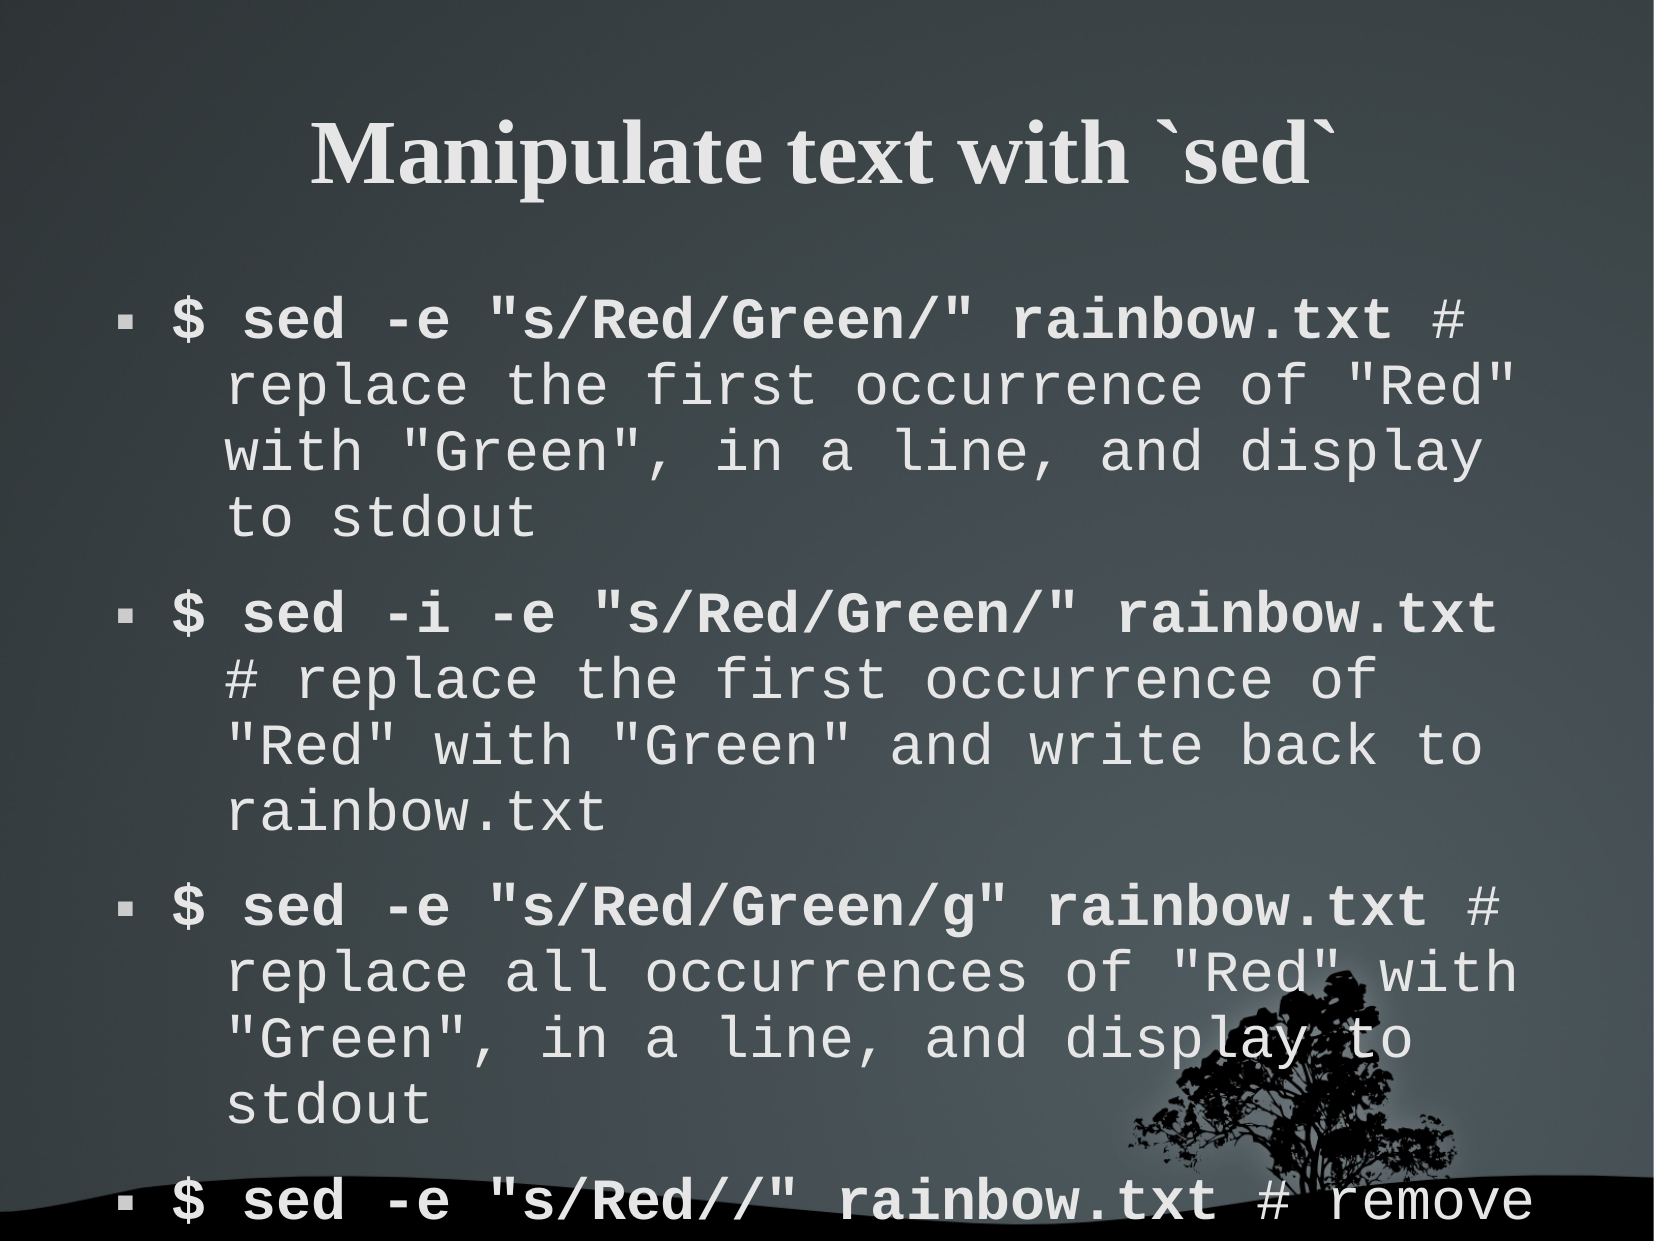

# Manipulate text with `sed`
$ sed -e "s/Red/Green/" rainbow.txt # replace the first occurrence of "Red" with "Green", in a line, and display to stdout
$ sed -i -e "s/Red/Green/" rainbow.txt # replace the first occurrence of "Red" with "Green" and write back to rainbow.txt
$ sed -e "s/Red/Green/g" rainbow.txt # replace all occurrences of "Red" with "Green", in a line, and display to stdout
$ sed -e "s/Red//" rainbow.txt # remove the first occurrence of "Red", in a line
$ sed -e "/Purple/d" rainbow.txt # remove all lines containing "Purple"